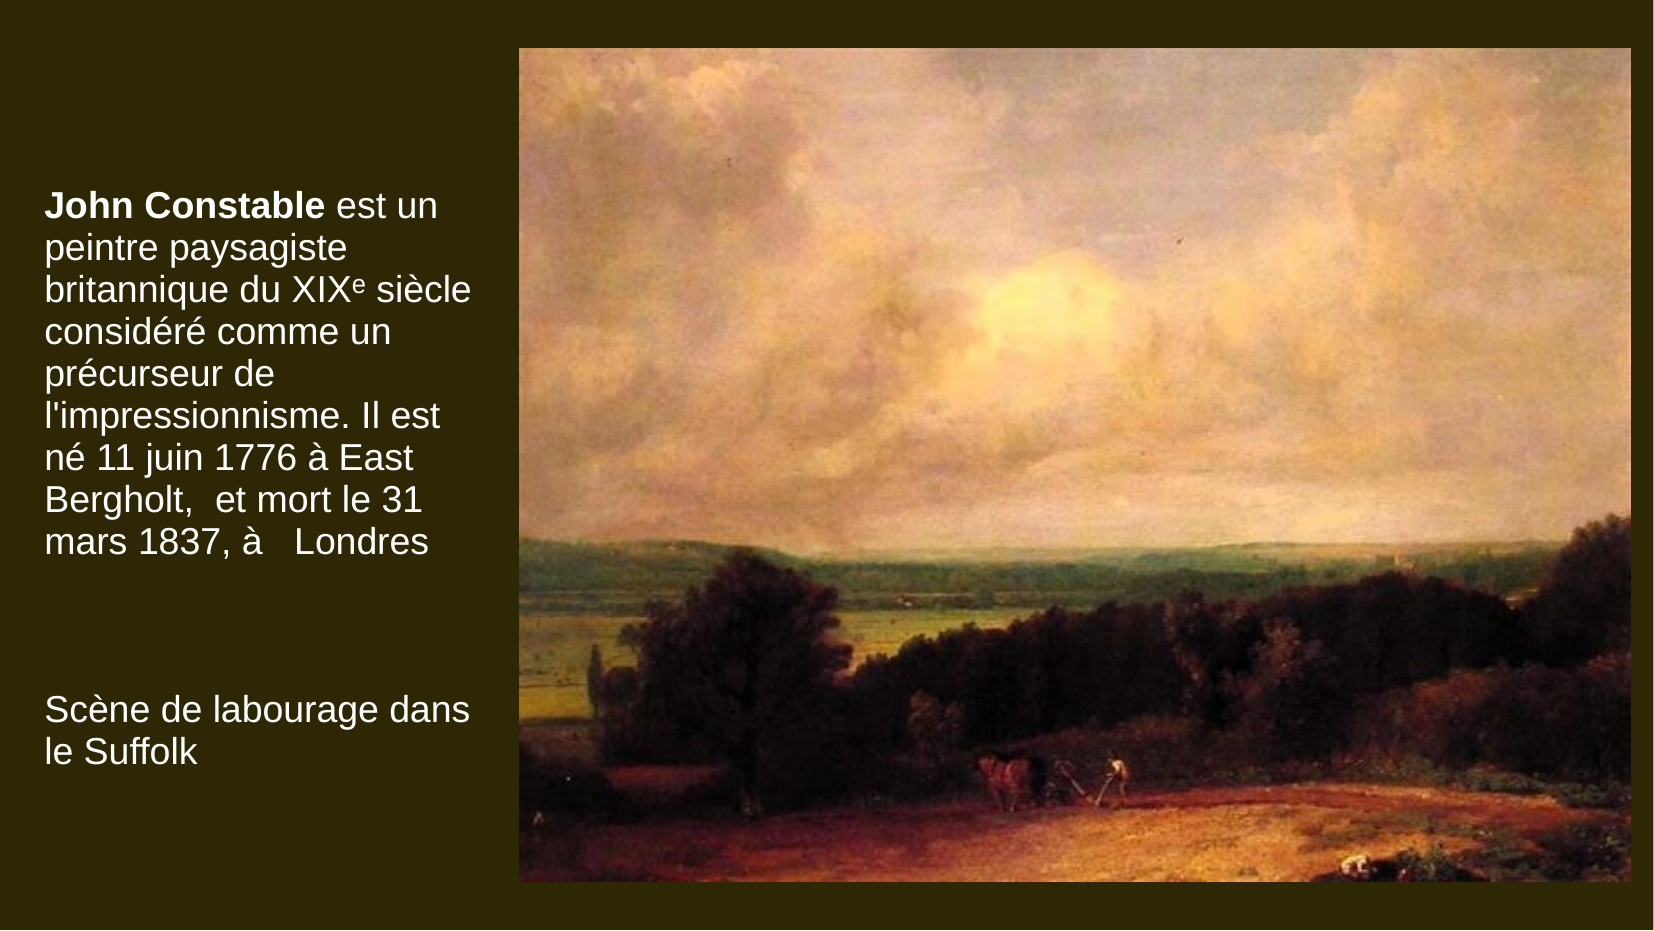

John Constable est un peintre paysagiste britannique du XIXᵉ siècle considéré comme un précurseur de l'impressionnisme. Il est né 11 juin 1776 à East Bergholt,  et mort le 31 mars 1837, à  Londres
Scène de labourage dans le Suffolk